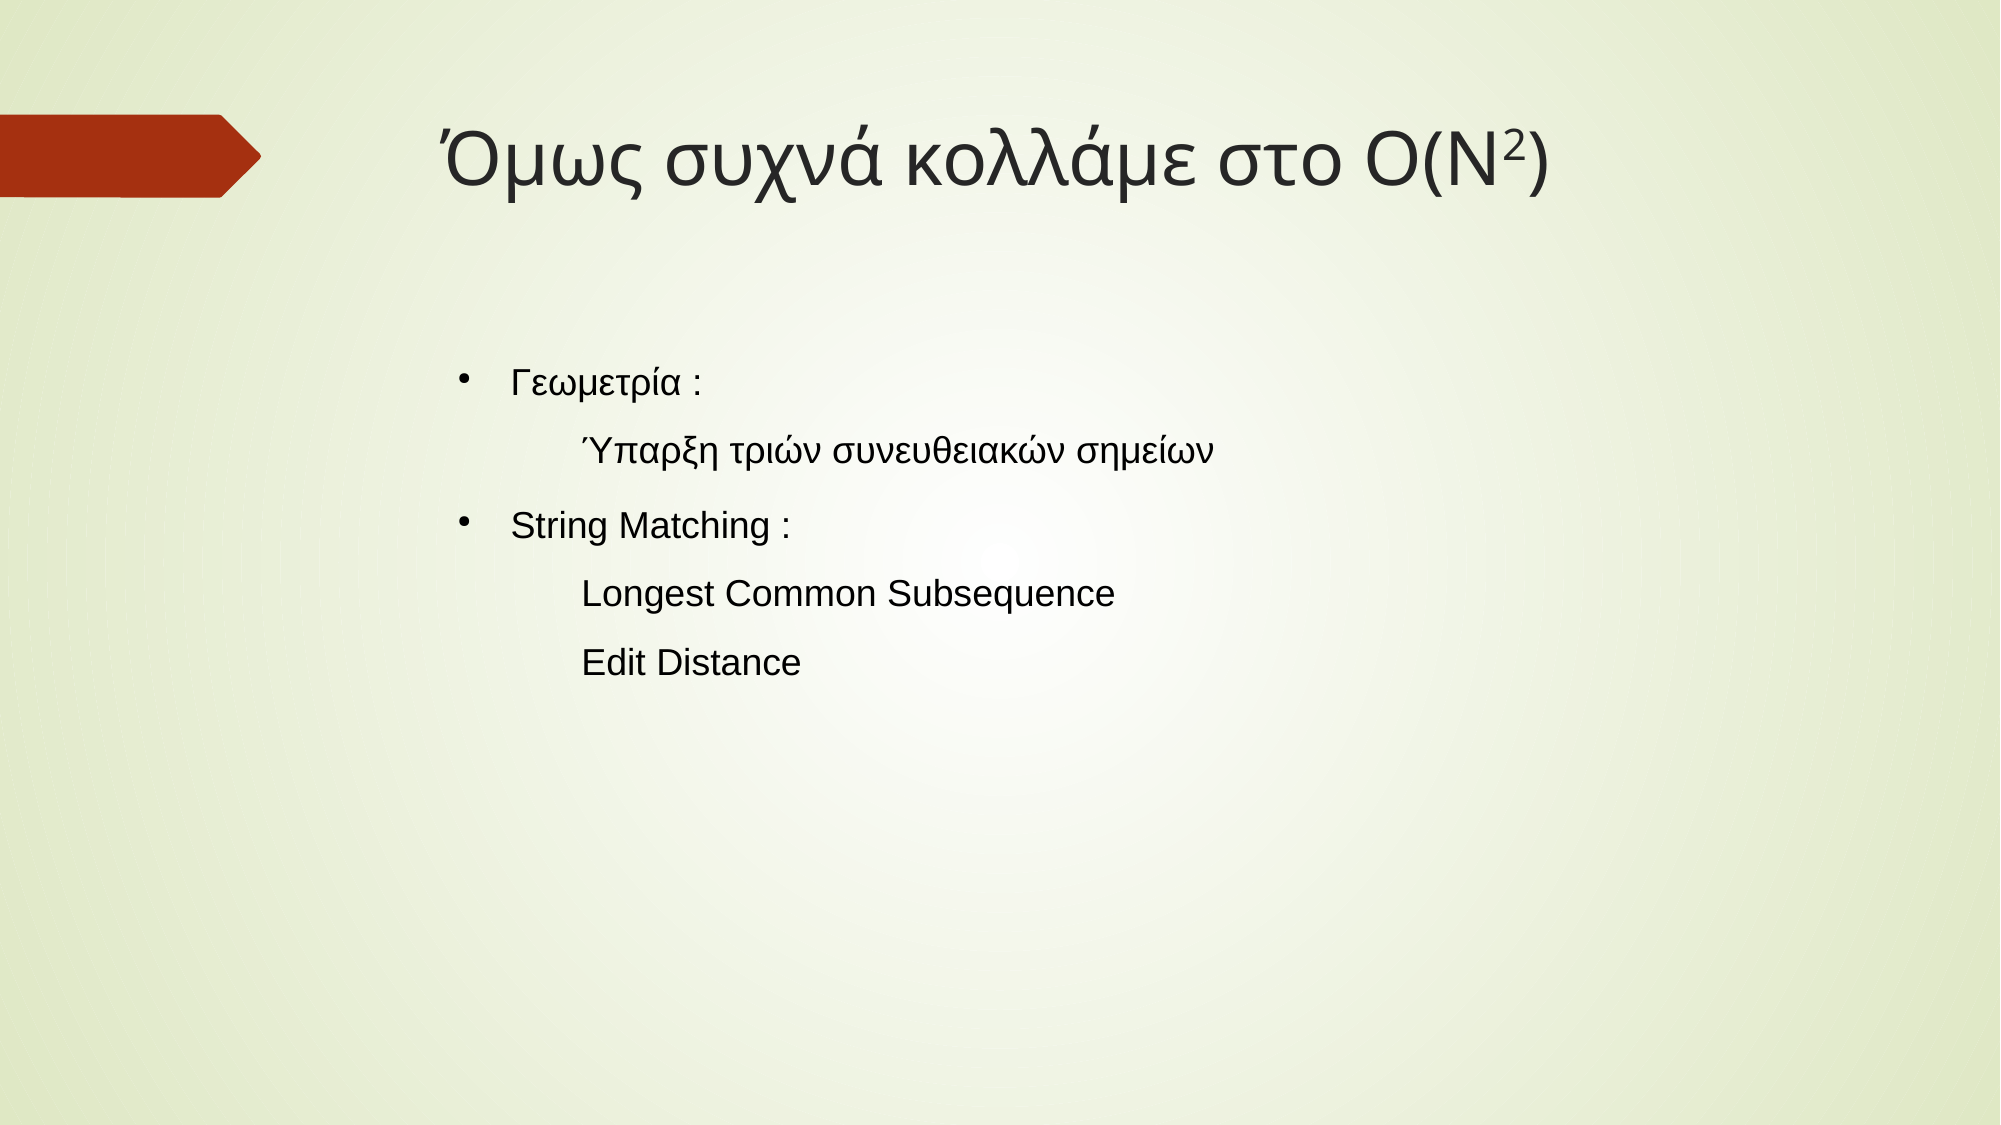

# Όμως συχνά κολλάμε στο O(N2)
Γεωμετρία :
Ύπαρξη τριών συνευθειακών σημείων
String Matching :
Longest Common Subsequence
Edit Distance